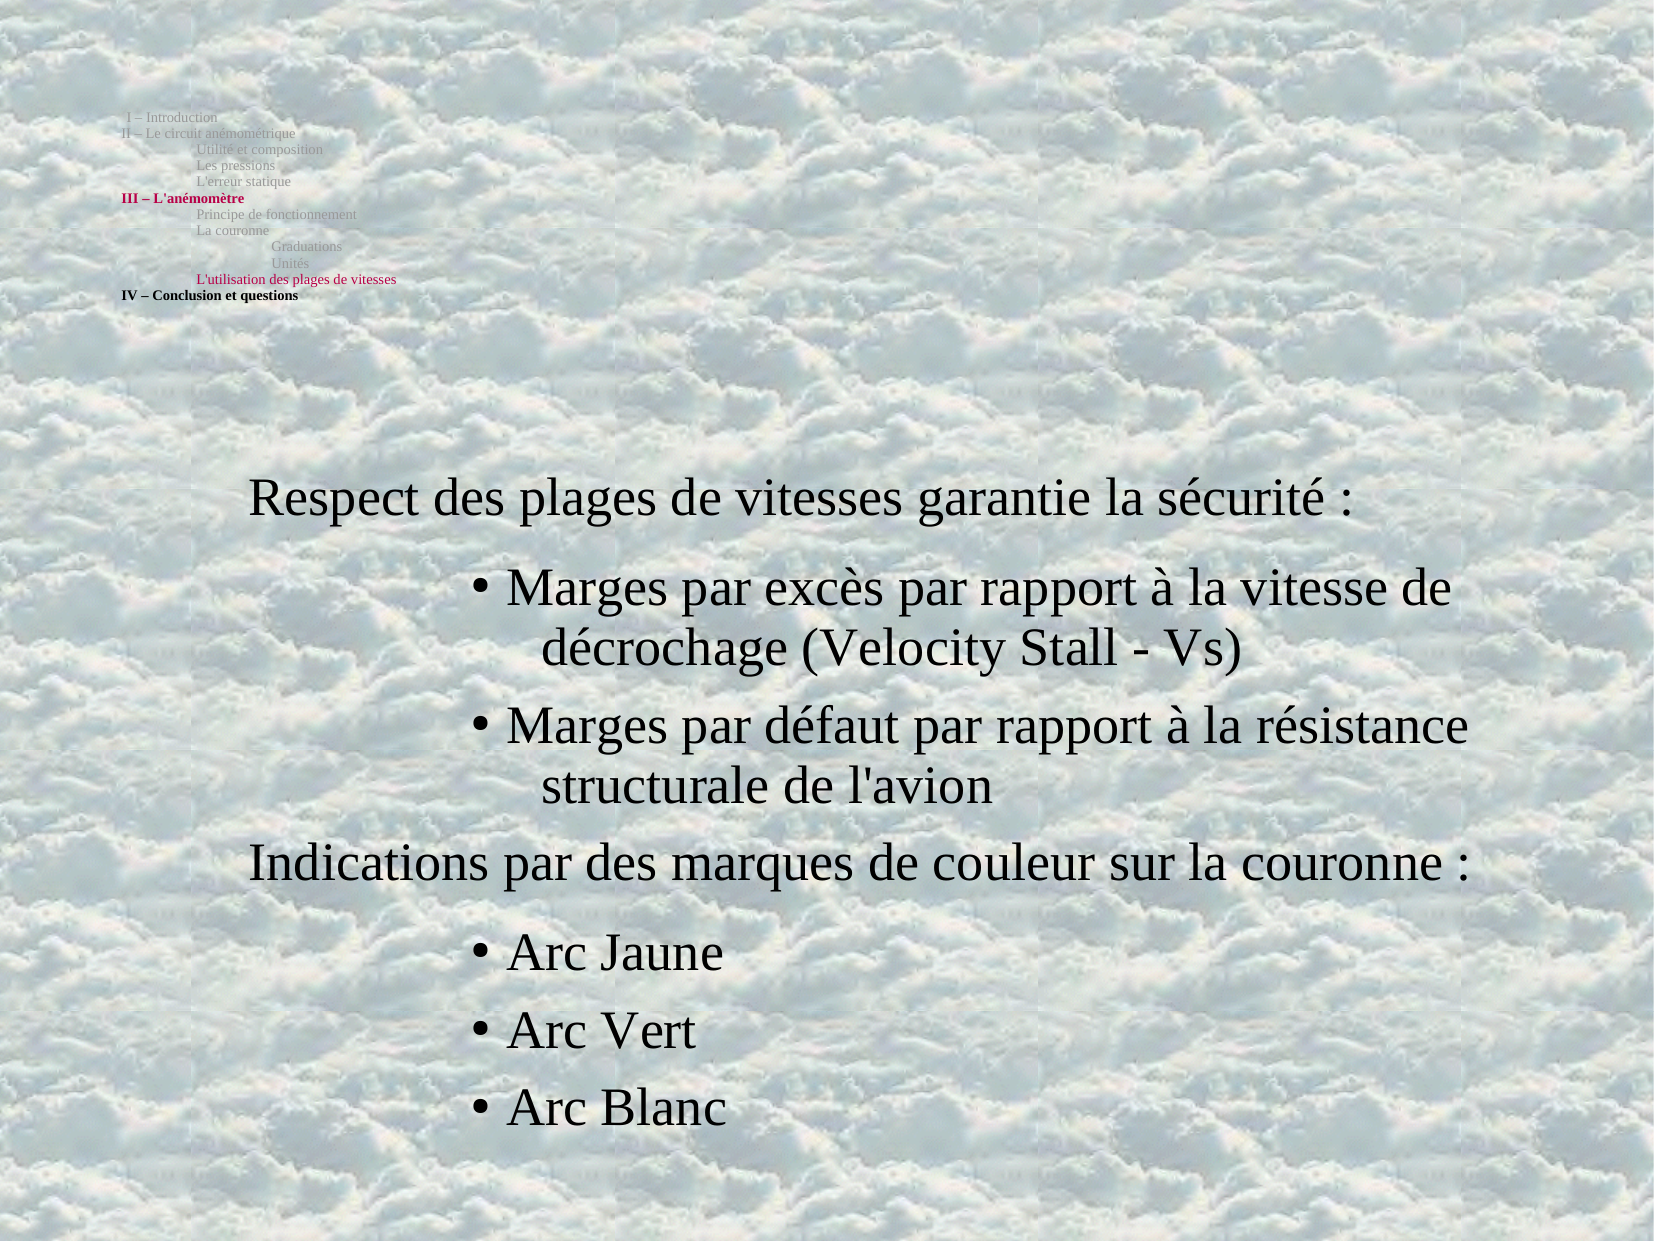

# I – Introduction II – Le circuit anémométrique Utilité et composition Les pressions L'erreur statique III – L'anémomètre Principe de fonctionnement La couronne Graduations Unités L'utilisation des plages de vitesses IV – Conclusion et questions
Respect des plages de vitesses garantie la sécurité :
Marges par excès par rapport à la vitesse de décrochage (Velocity Stall - Vs)
Marges par défaut par rapport à la résistance structurale de l'avion
Indications par des marques de couleur sur la couronne :
Arc Jaune
Arc Vert
Arc Blanc